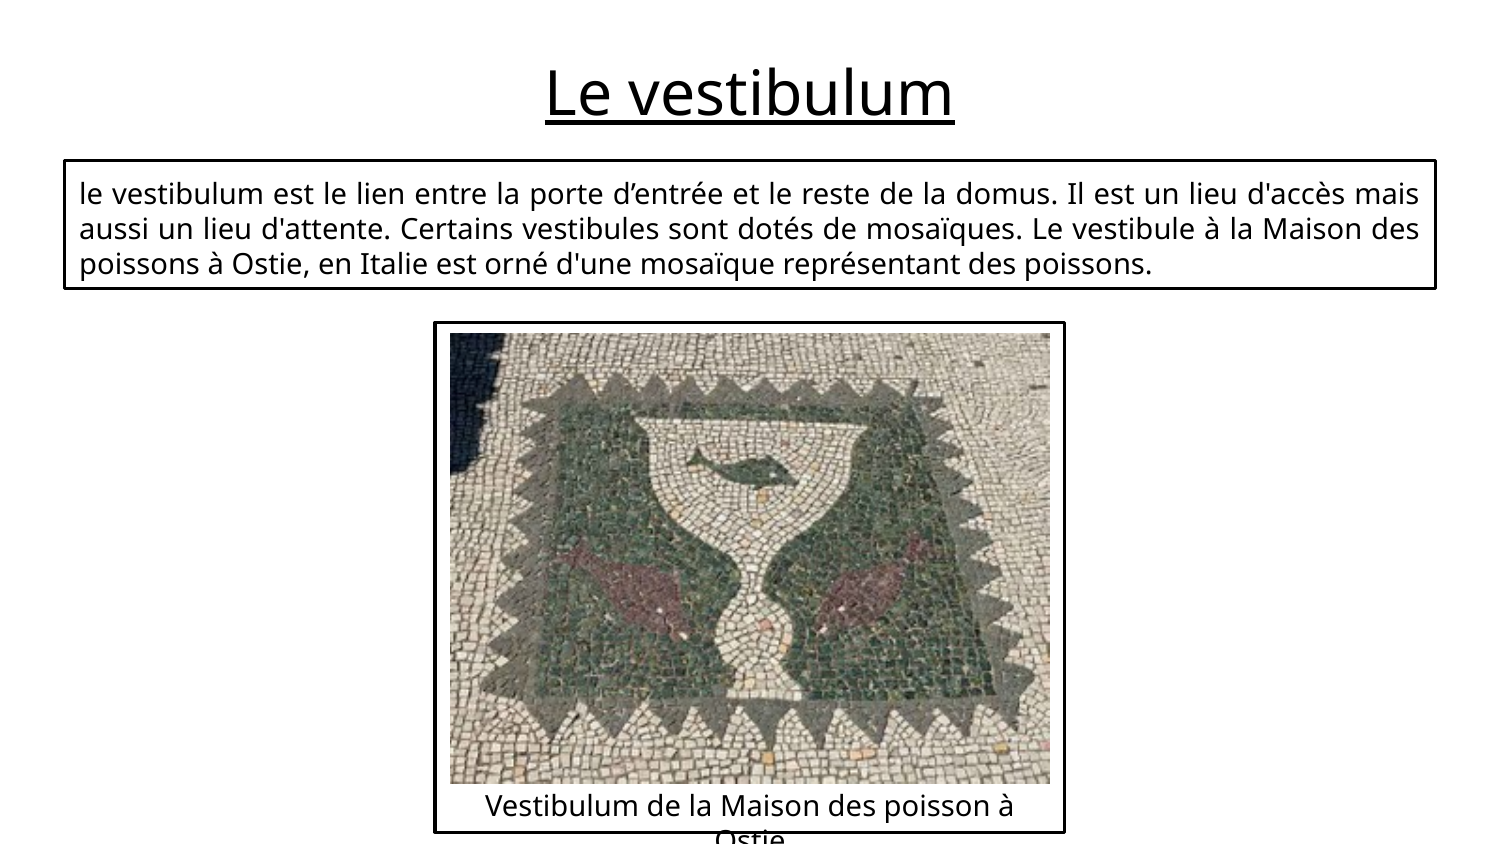

Le vestibulum
le vestibulum est le lien entre la porte d’entrée et le reste de la domus. Il est un lieu d'accès mais aussi un lieu d'attente. Certains vestibules sont dotés de mosaïques. Le vestibule à la Maison des poissons à Ostie, en Italie est orné d'une mosaïque représentant des poissons.
Vestibulum de la Maison des poisson à Ostie